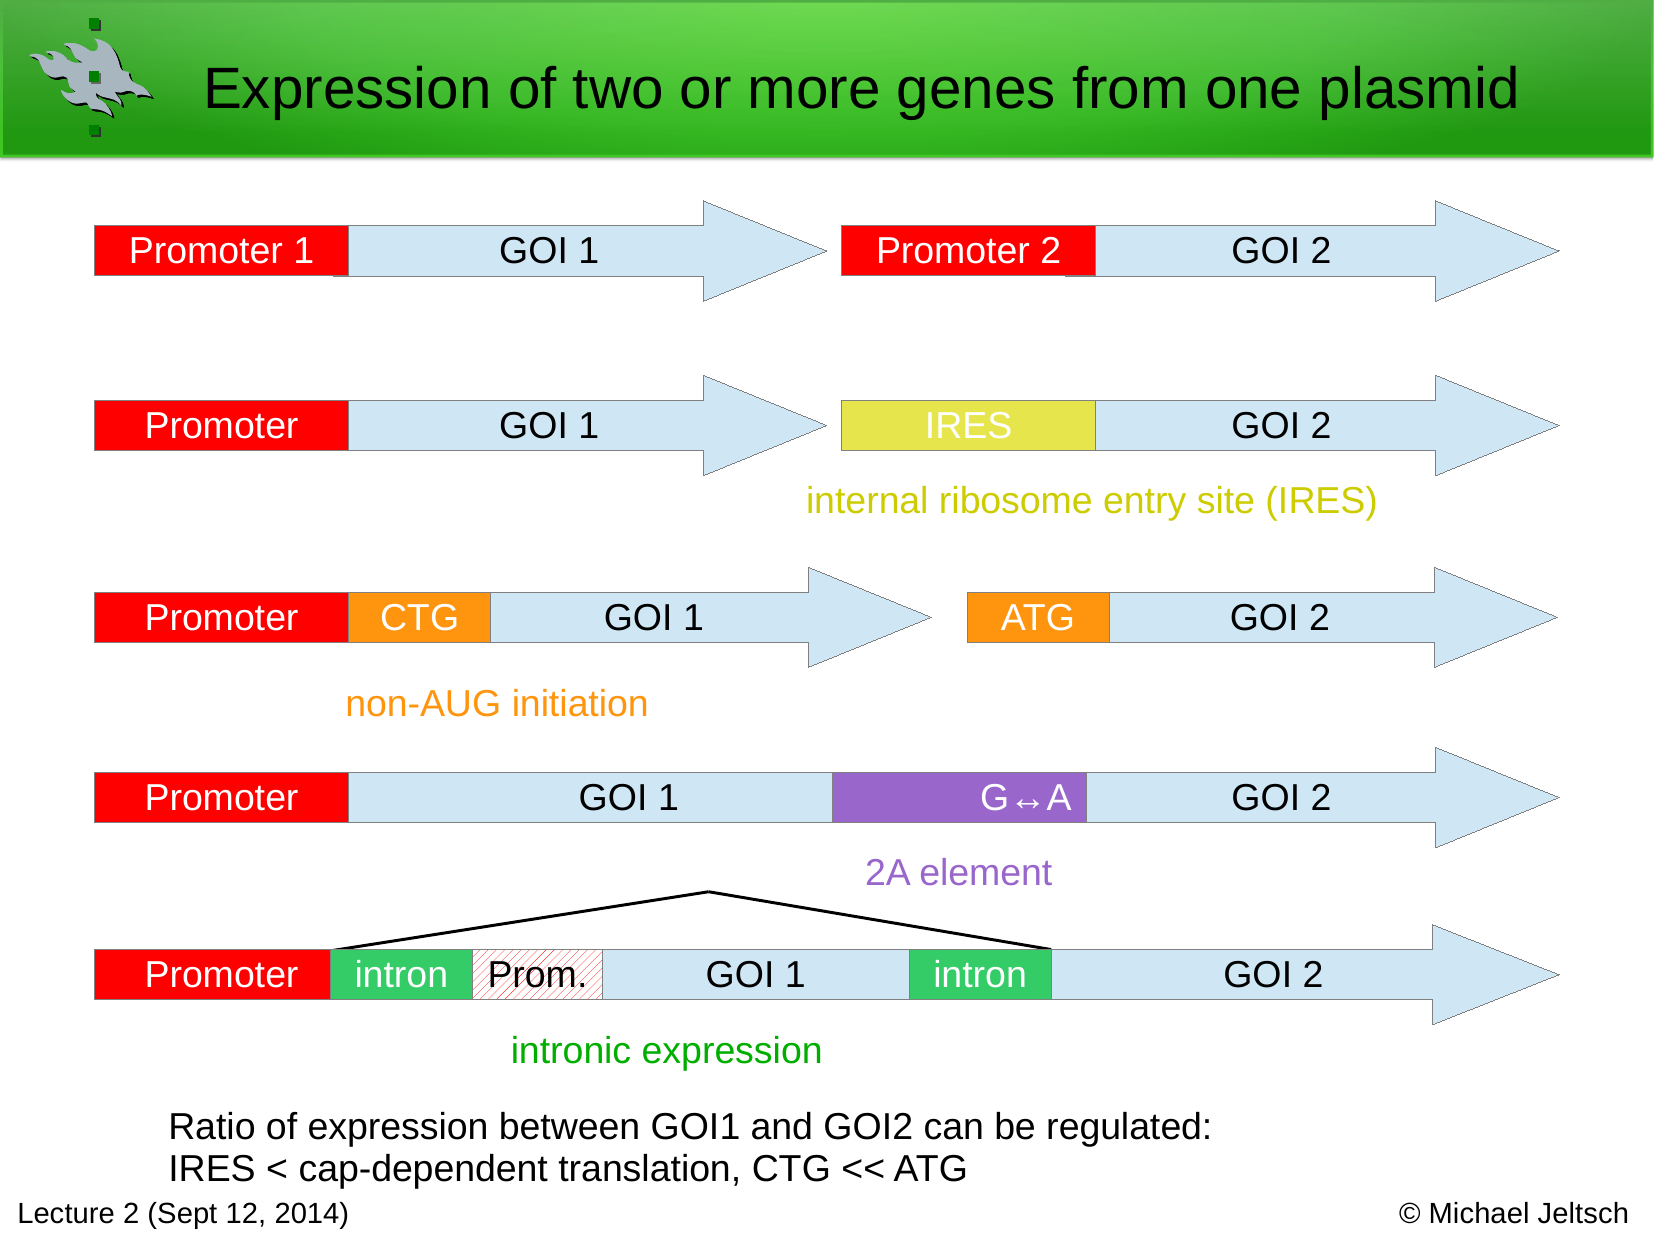

# Expression of two or more genes from one plasmid
GOI 1
GOI 2
Promoter 1
Promoter 2
GOI 1
GOI 2
Promoter
IRES
internal ribosome entry site (IRES)
GOI 1
GOI 2
Promoter
CTG
ATG
non-AUG initiation
GOI 2
Promoter
GOI 1
 G↔A
2A element
GOI 2
Promoter
intron
intron
Prom.
GOI 1
intron
intron
intronic expression
Ratio of expression between GOI1 and GOI2 can be regulated:
IRES < cap-dependent translation, CTG << ATG